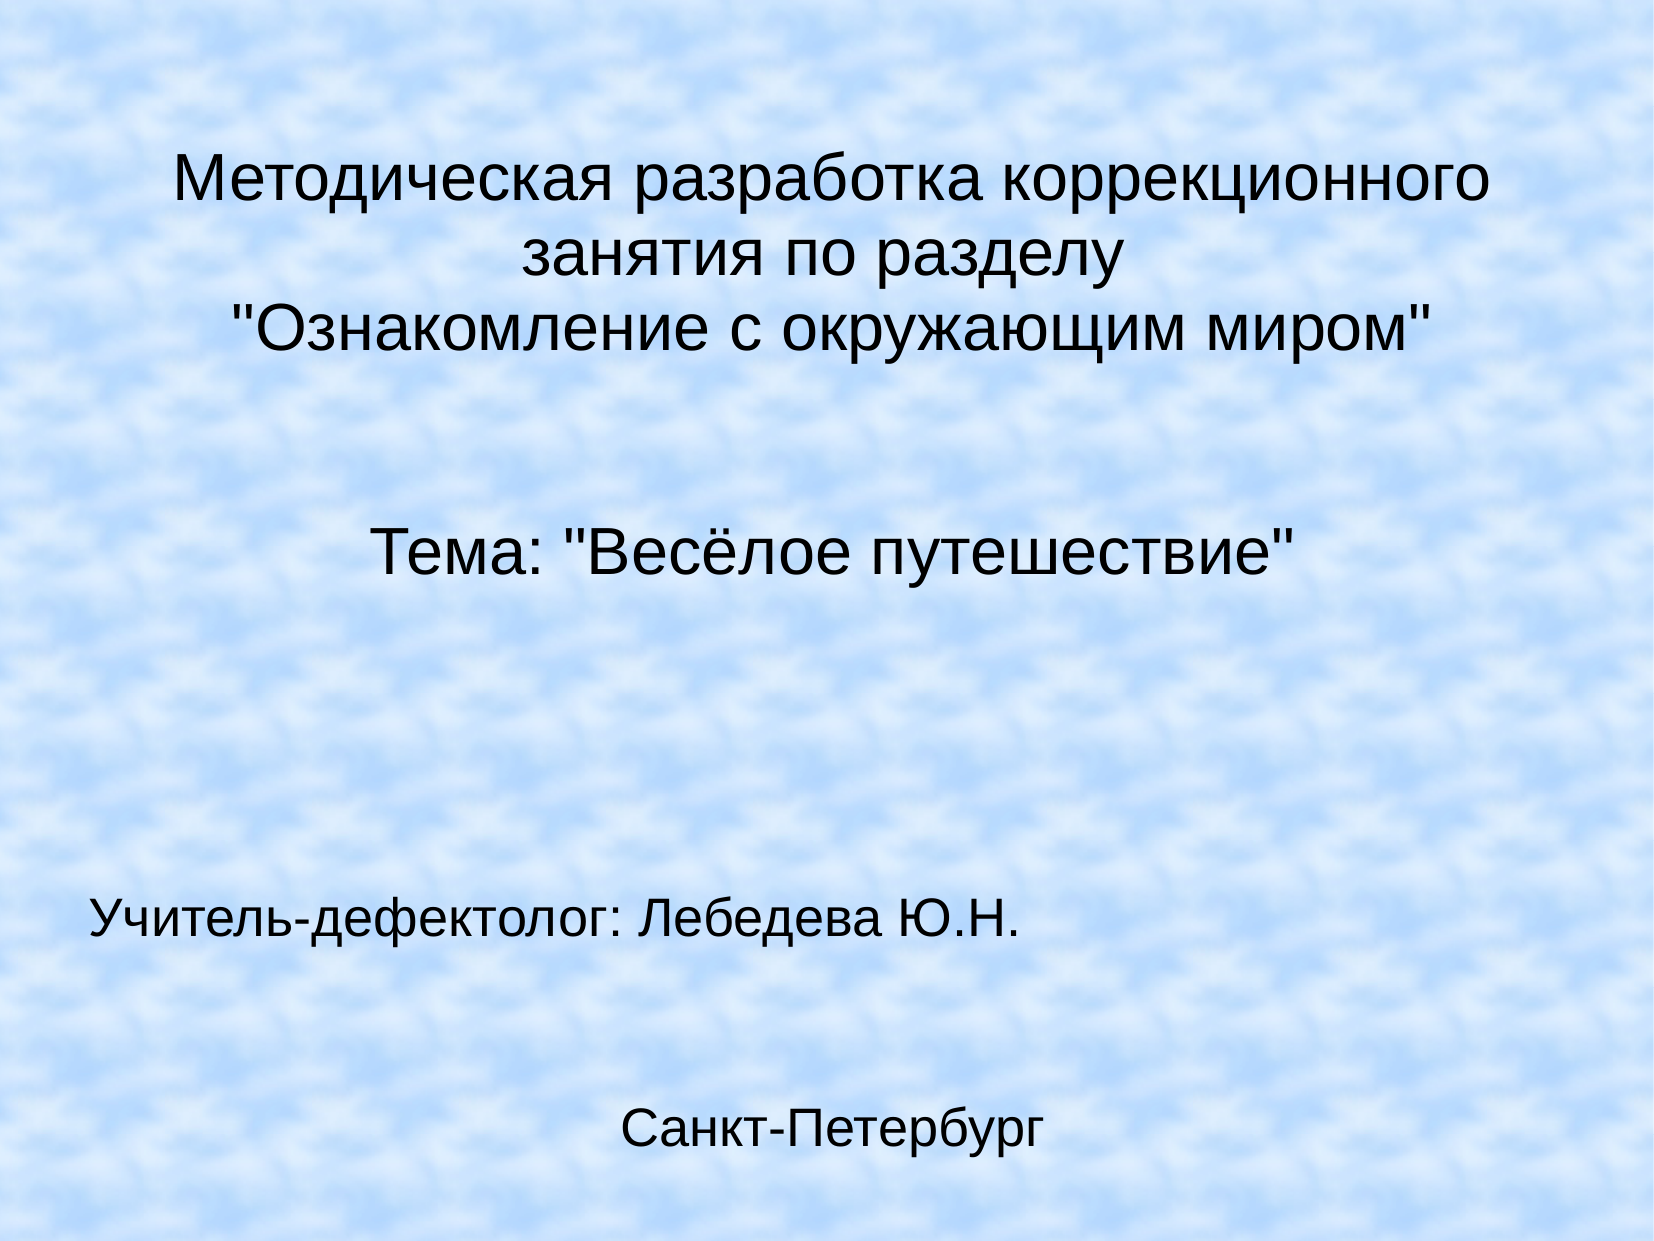

# Методическая разработка коррекционного занятия по разделу
"Ознакомление с окружающим миром"
Тема: "Весёлое путешествие"
Учитель-дефектолог: Лебедева Ю.Н.
Санкт-Петербург